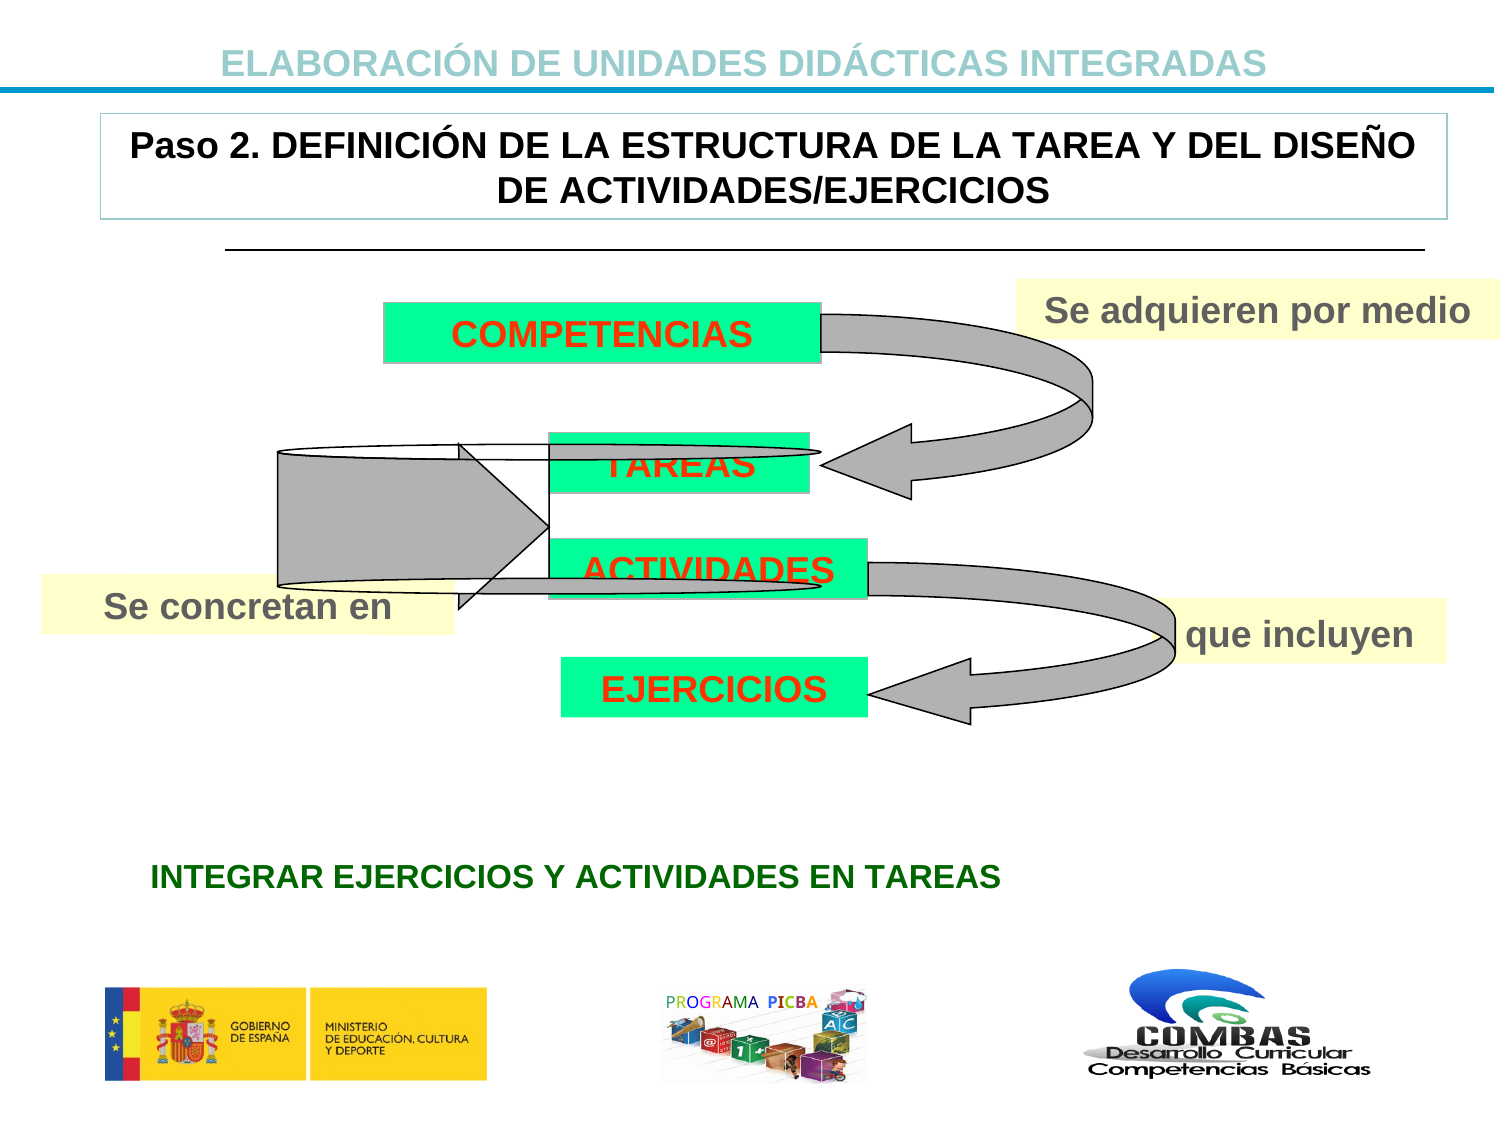

ELABORACIÓN DE UNIDADES DIDÁCTICAS INTEGRADAS
Paso 2. DEFINICIÓN DE LA ESTRUCTURA DE LA TAREA Y DEL DISEÑO DE ACTIVIDADES/EJERCICIOS
Se adquieren por medio
COMPETENCIAS
TAREAS
ACTIVIDADES
Se concretan en
 que incluyen
EJERCICIOS
INTEGRAR EJERCICIOS Y ACTIVIDADES EN TAREAS
PROGRAMA PICBA